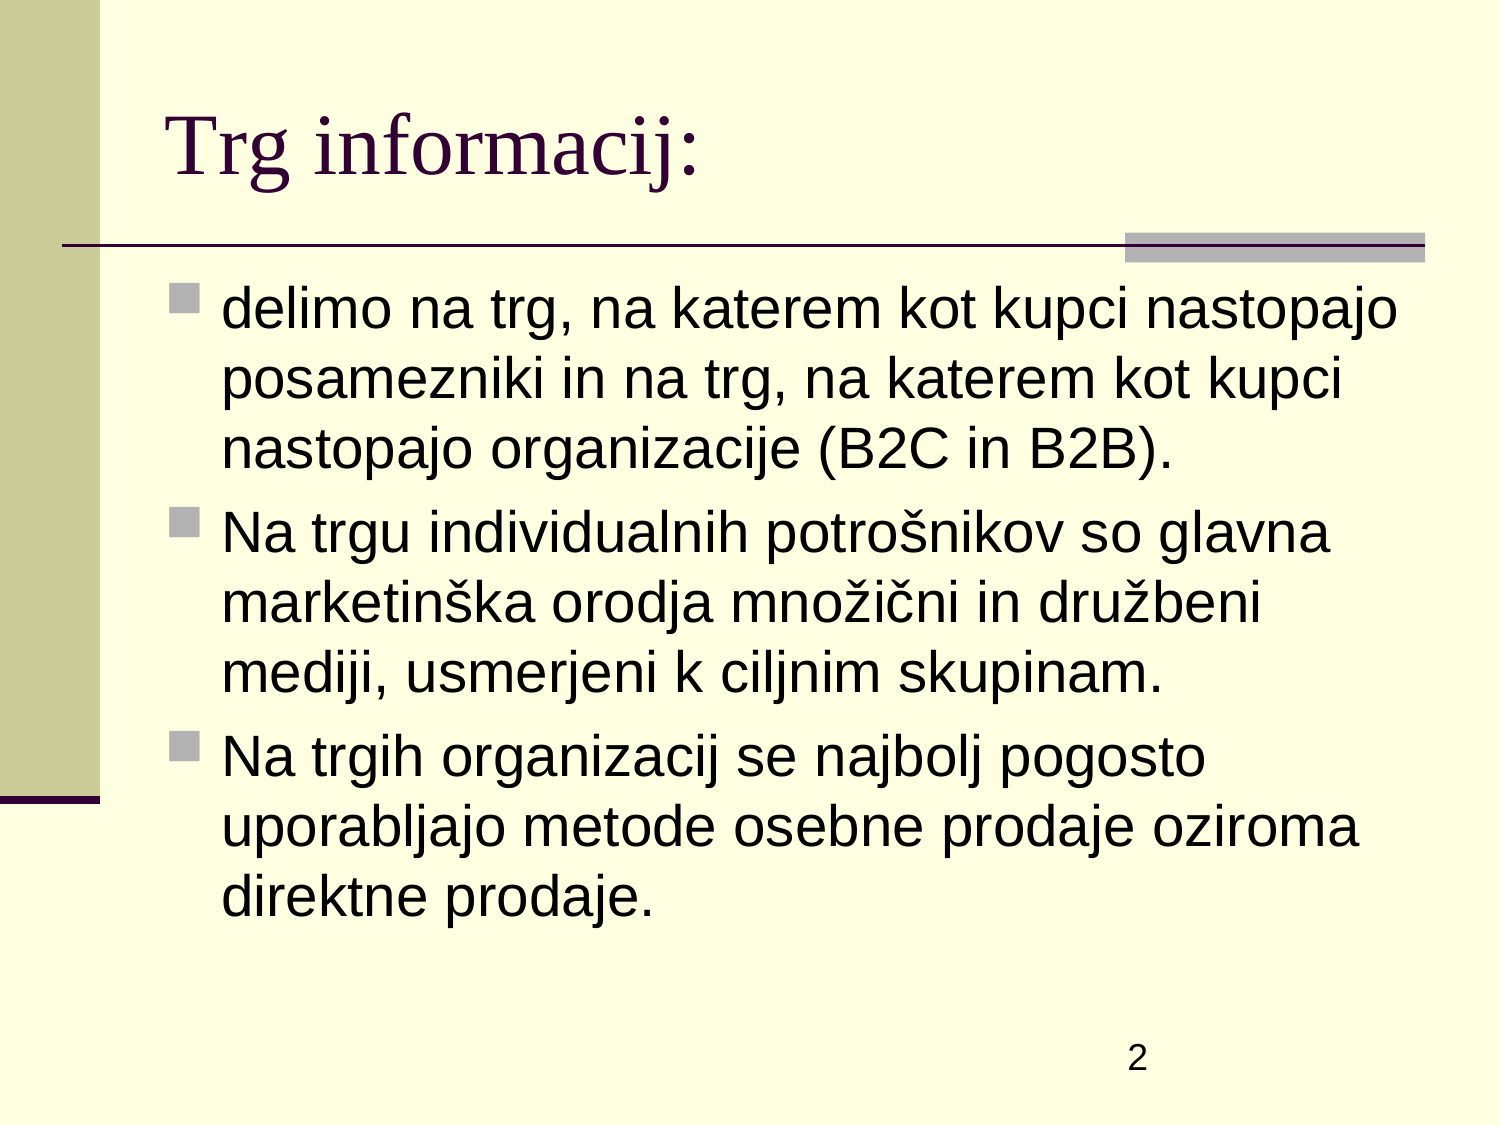

# Trg informacij:
delimo na trg, na katerem kot kupci nastopajo posamezniki in na trg, na katerem kot kupci nastopajo organizacije (B2C in B2B).
Na trgu individualnih potrošnikov so glavna marketinška orodja množični in družbeni mediji, usmerjeni k ciljnim skupinam.
Na trgih organizacij se najbolj pogosto uporabljajo metode osebne prodaje oziroma direktne prodaje.
2